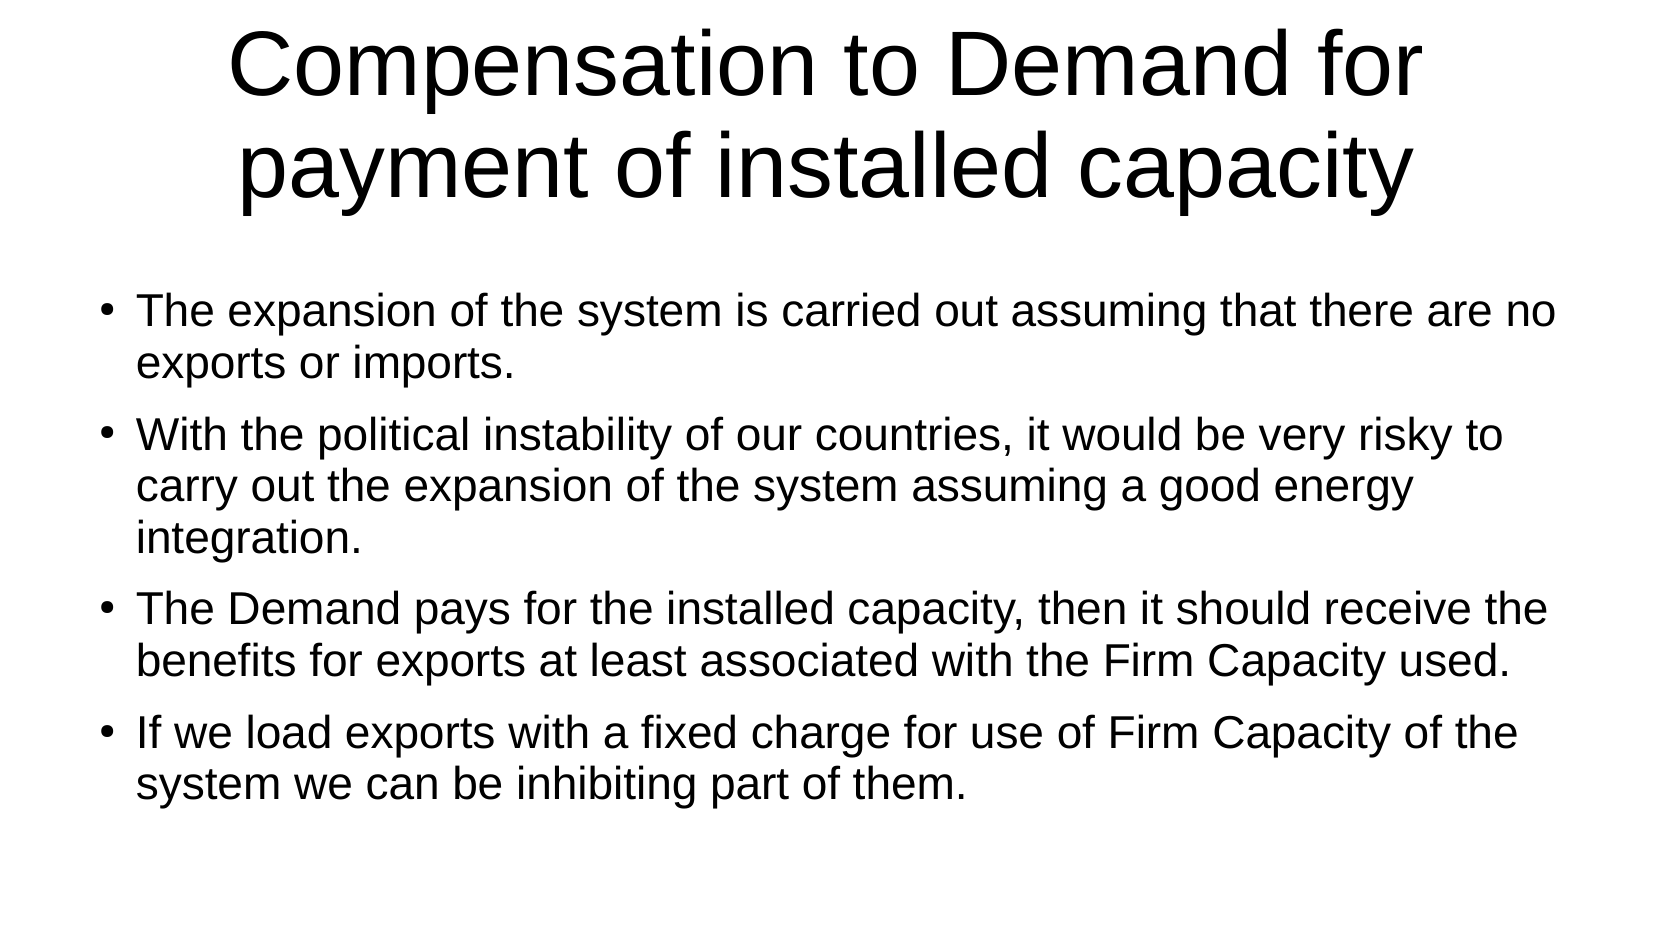

# Compensation to Demand for payment of installed capacity
The expansion of the system is carried out assuming that there are no exports or imports.
With the political instability of our countries, it would be very risky to carry out the expansion of the system assuming a good energy integration.
The Demand pays for the installed capacity, then it should receive the benefits for exports at least associated with the Firm Capacity used.
If we load exports with a fixed charge for use of Firm Capacity of the system we can be inhibiting part of them.